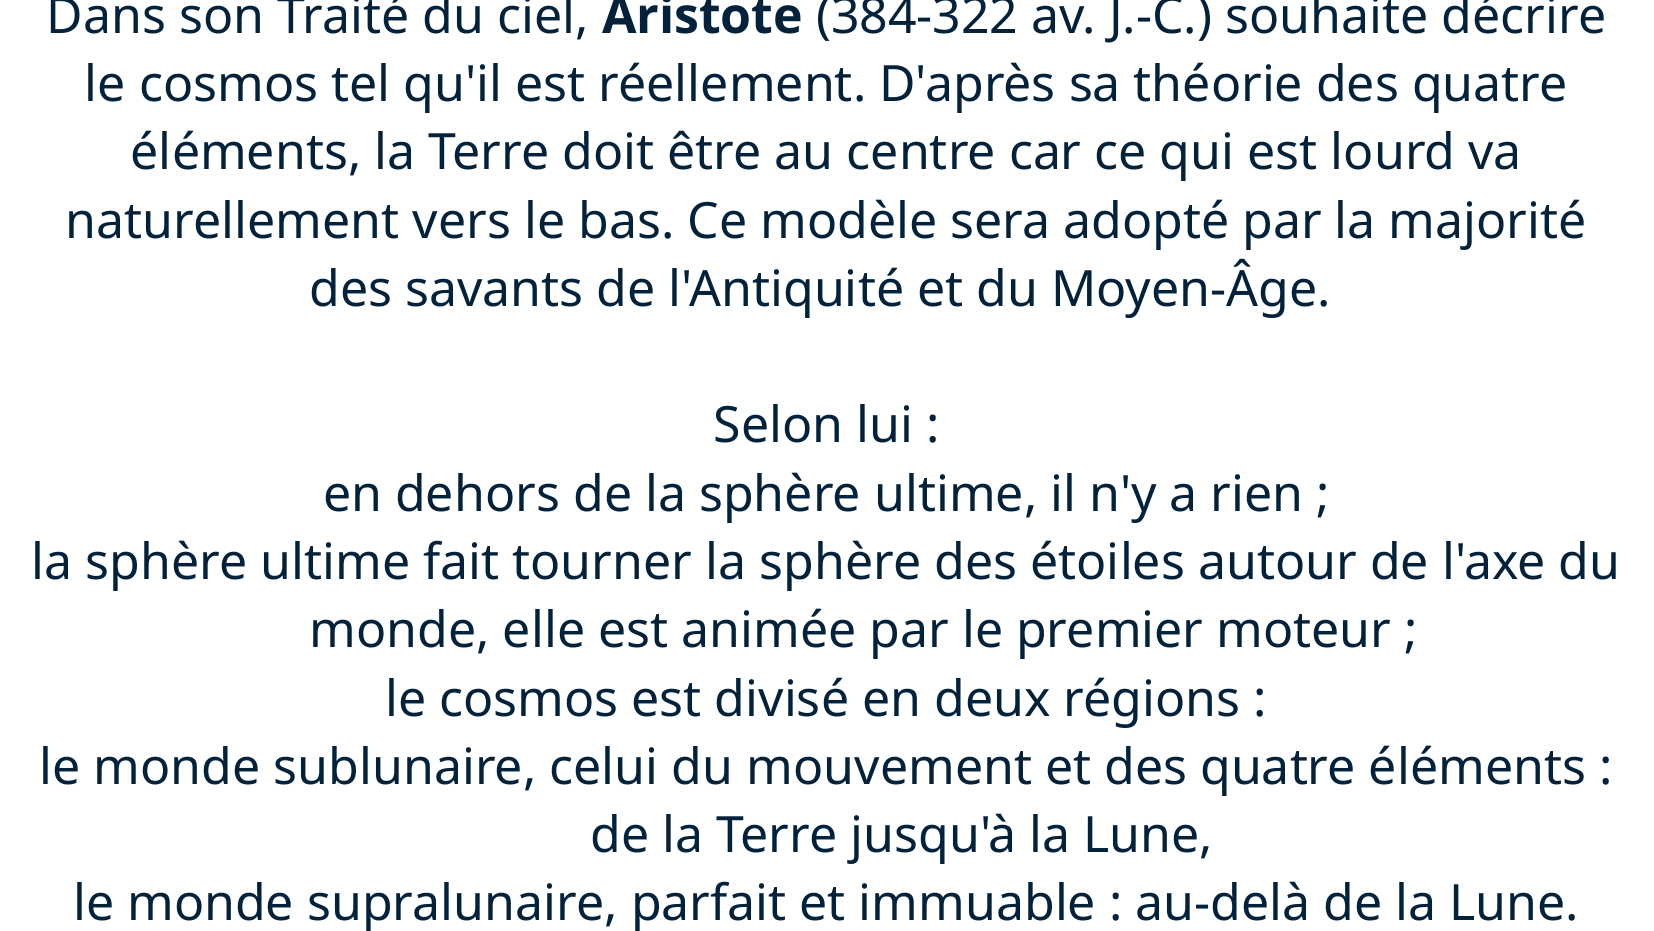

# Dans son Traité du ciel, Aristote (384-322 av. J.-C.) souhaite décrire le cosmos tel qu'il est réellement. D'après sa théorie des quatre éléments, la Terre doit être au centre car ce qui est lourd va naturellement vers le bas. Ce modèle sera adopté par la majorité des savants de l'Antiquité et du Moyen-Âge.
Selon lui :
en dehors de la sphère ultime, il n'y a rien ;
la sphère ultime fait tourner la sphère des étoiles autour de l'axe du monde, elle est animée par le premier moteur ;
le cosmos est divisé en deux régions :
le monde sublunaire, celui du mouvement et des quatre éléments : de la Terre jusqu'à la Lune,
le monde supralunaire, parfait et immuable : au-delà de la Lune.